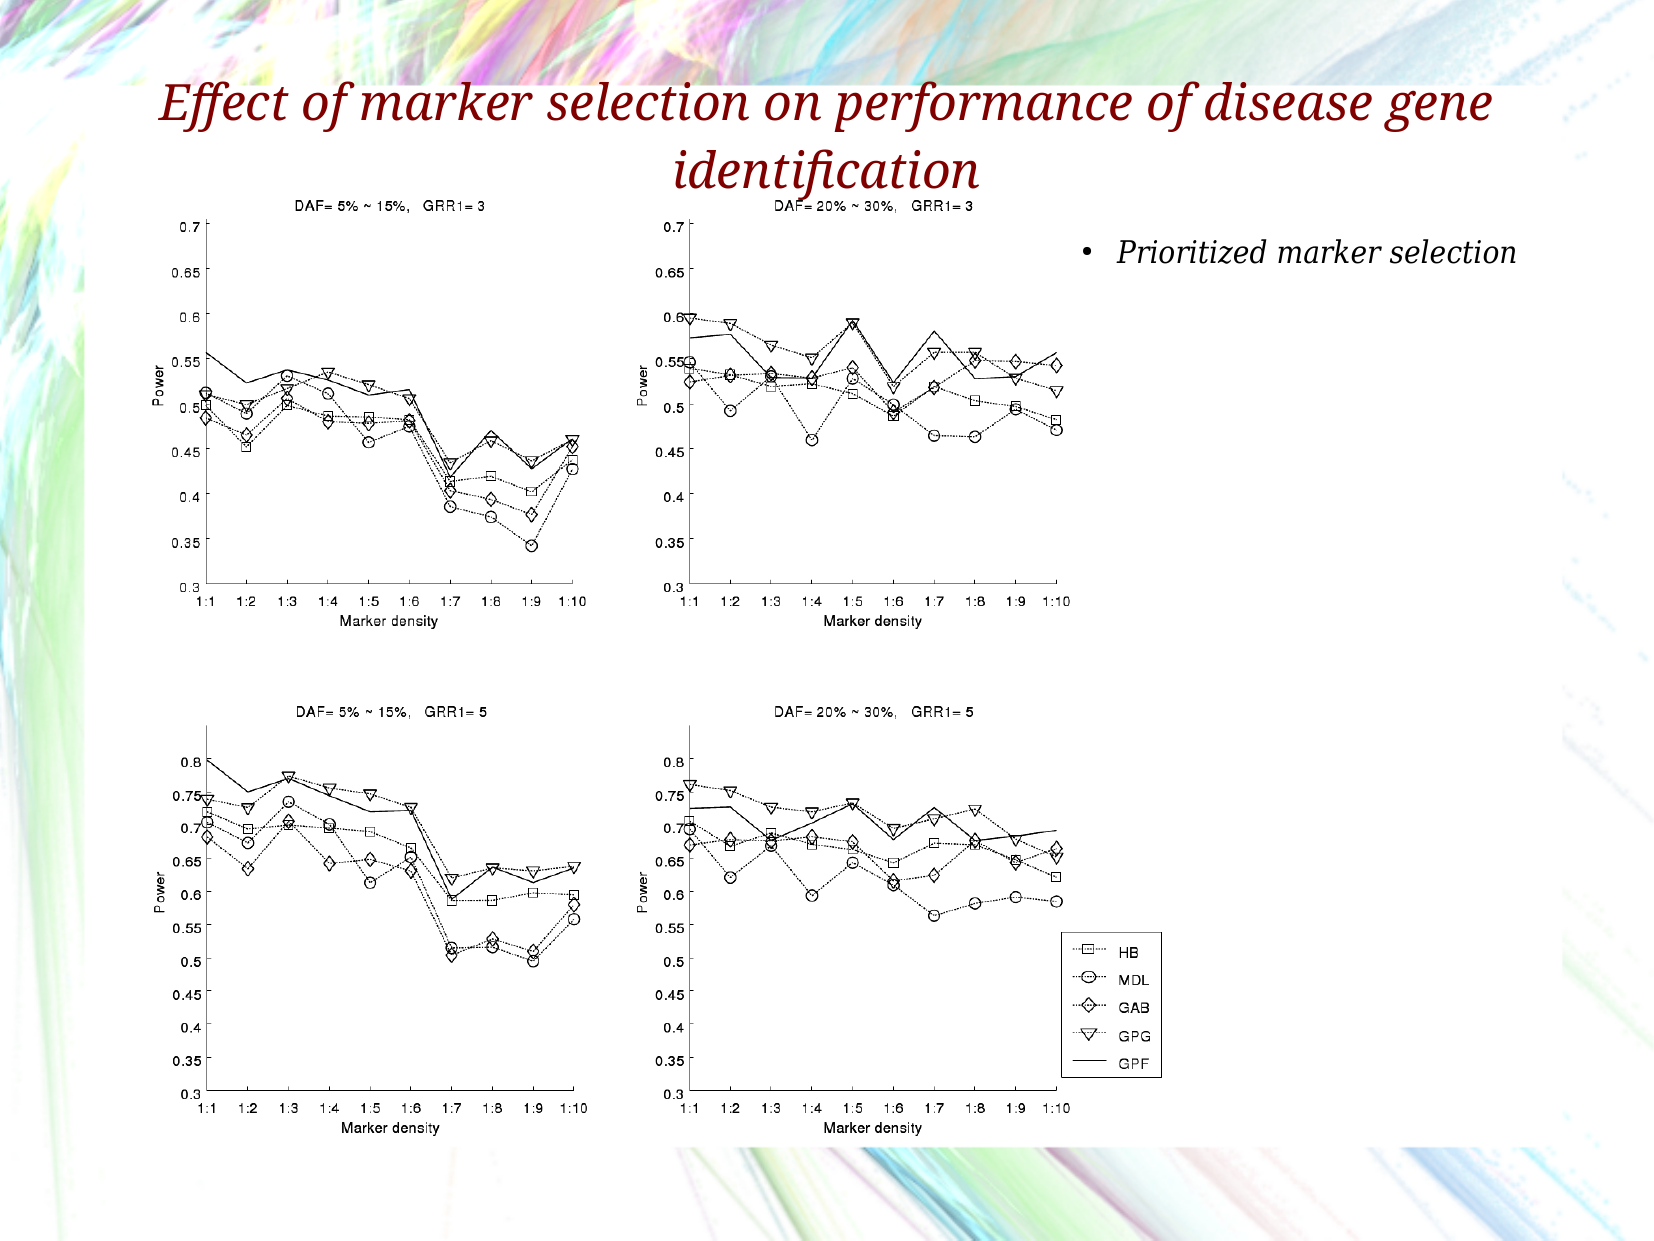

# Effect of marker selection on performance of disease gene identification
Prioritized marker selection